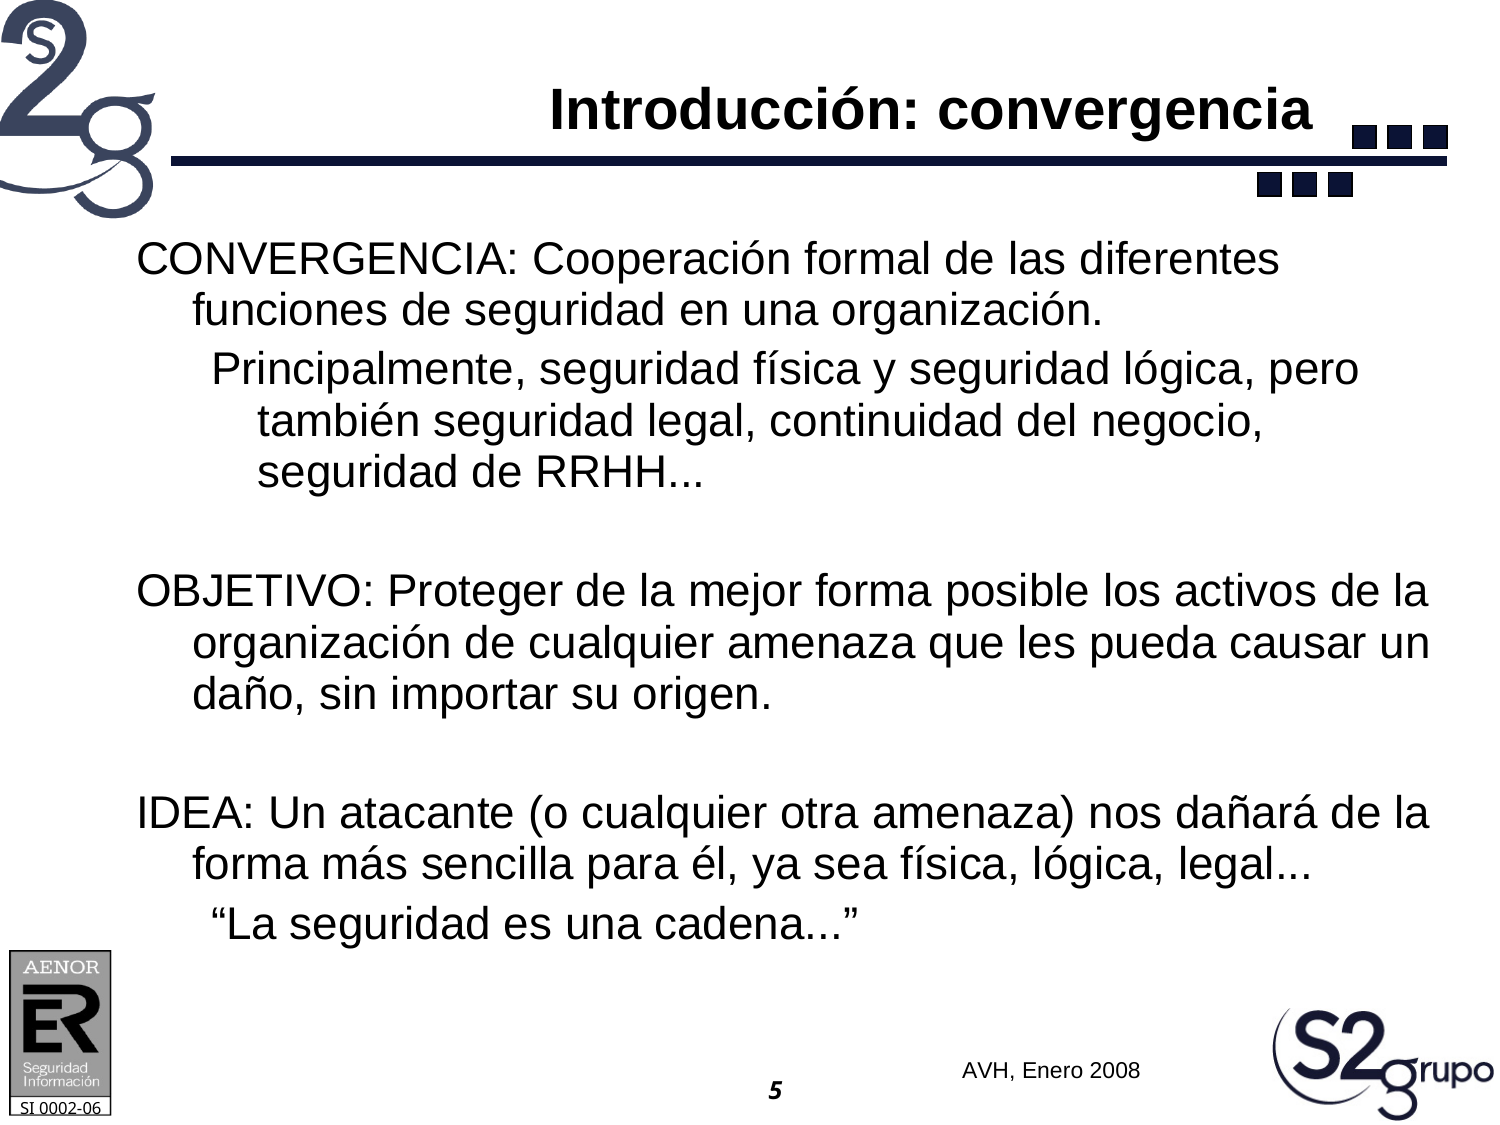

# Introducción: convergencia
CONVERGENCIA: Cooperación formal de las diferentes funciones de seguridad en una organización.
Principalmente, seguridad física y seguridad lógica, pero también seguridad legal, continuidad del negocio, seguridad de RRHH...
OBJETIVO: Proteger de la mejor forma posible los activos de la organización de cualquier amenaza que les pueda causar un daño, sin importar su origen.
IDEA: Un atacante (o cualquier otra amenaza) nos dañará de la forma más sencilla para él, ya sea física, lógica, legal...
“La seguridad es una cadena...”
AVH, Enero 2008